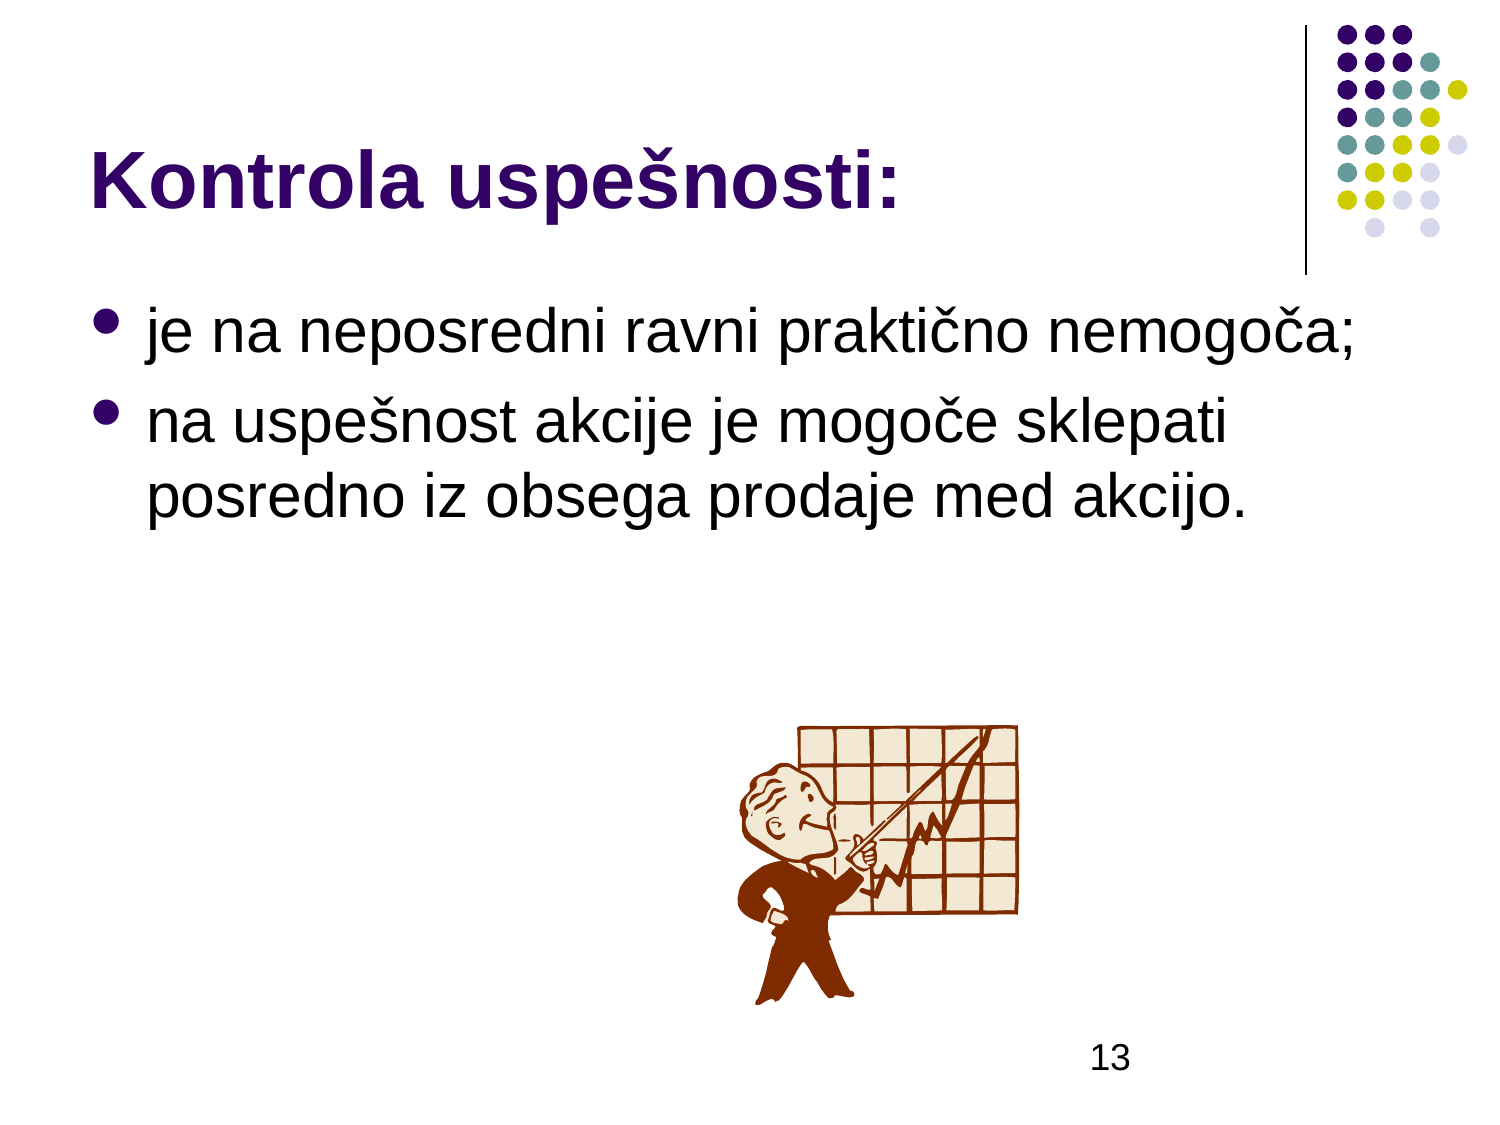

# Kontrola uspešnosti:
je na neposredni ravni praktično nemogoča;
na uspešnost akcije je mogoče sklepati posredno iz obsega prodaje med akcijo.
13